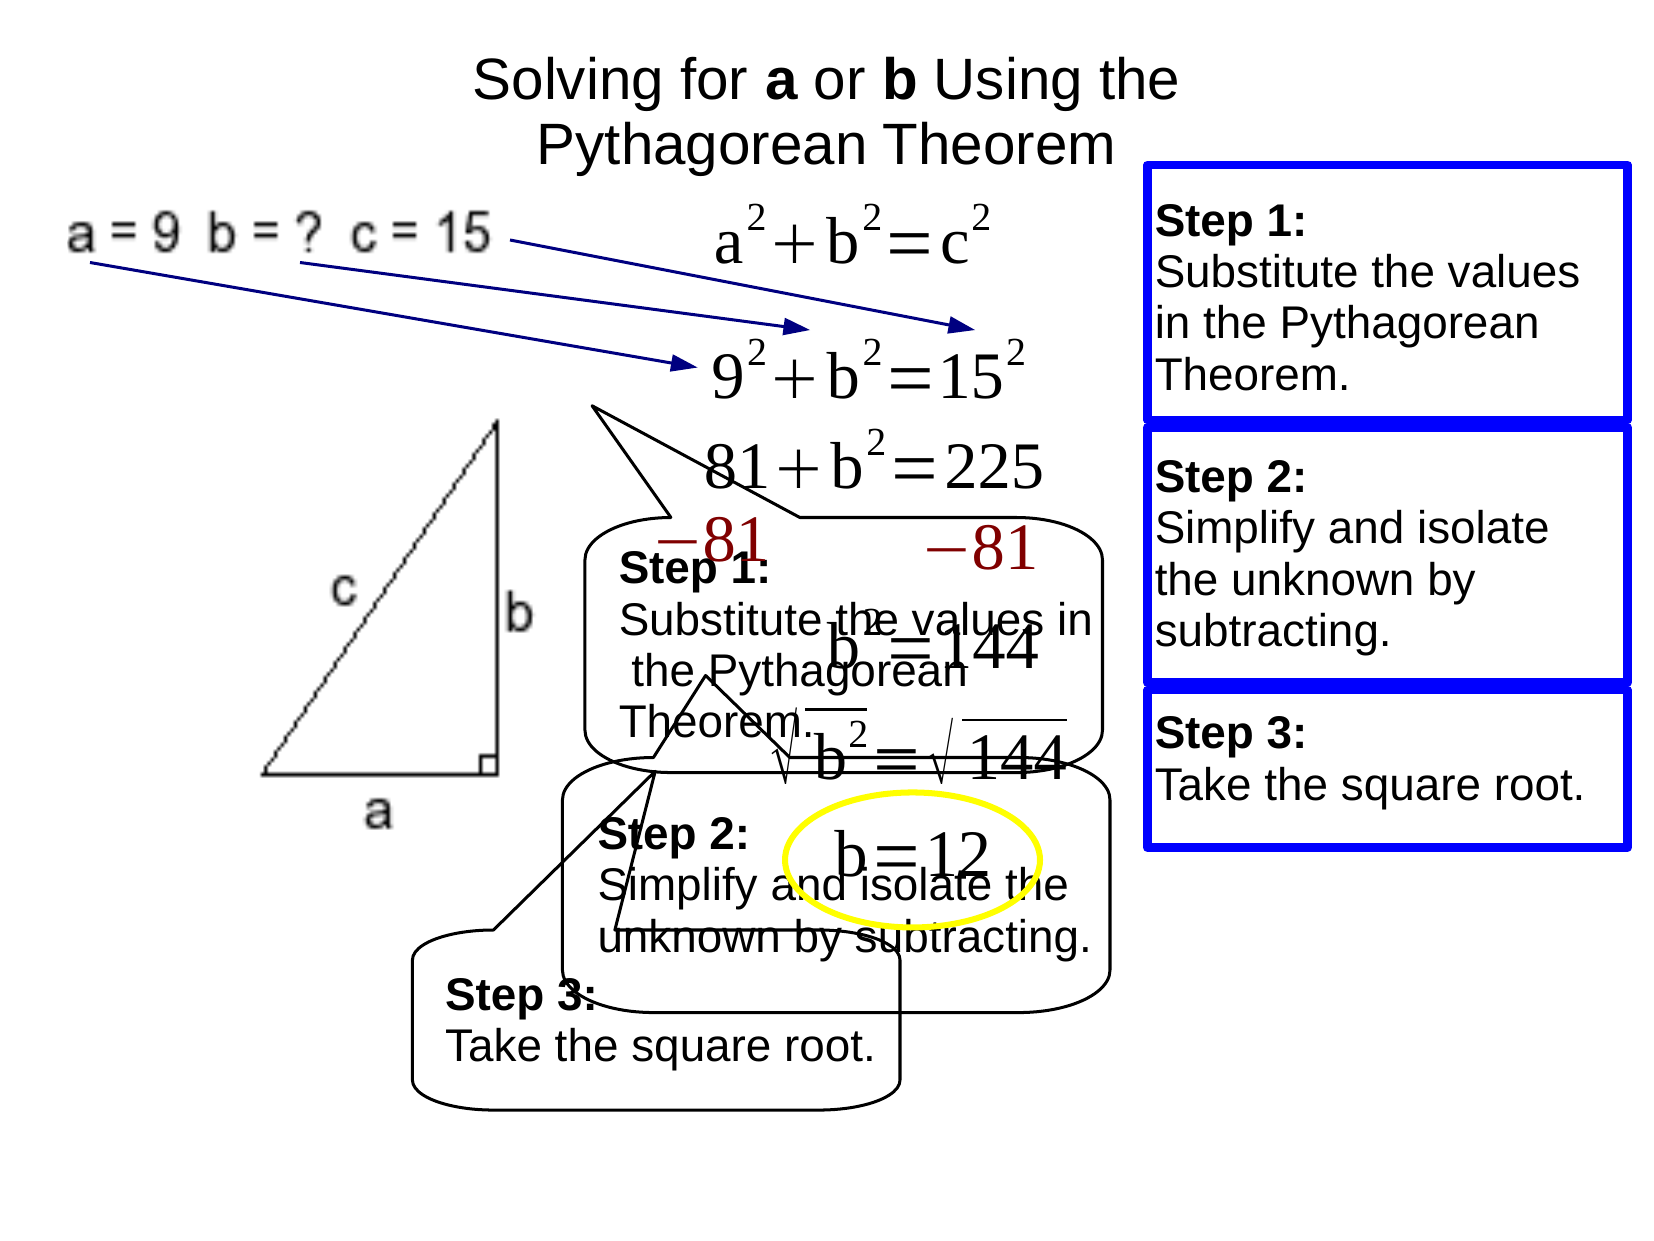

Solving for a or b Using the Pythagorean Theorem
Step 1:
Substitute the values in the Pythagorean Theorem.
Step 2:
Simplify and isolate the unknown by subtracting.
Step 3:
Take the square root.
Step 1:
Substitute the values in
 the Pythagorean
Theorem.
Step 2:
Simplify and isolate the
unknown by subtracting.
Step 3:
Take the square root.